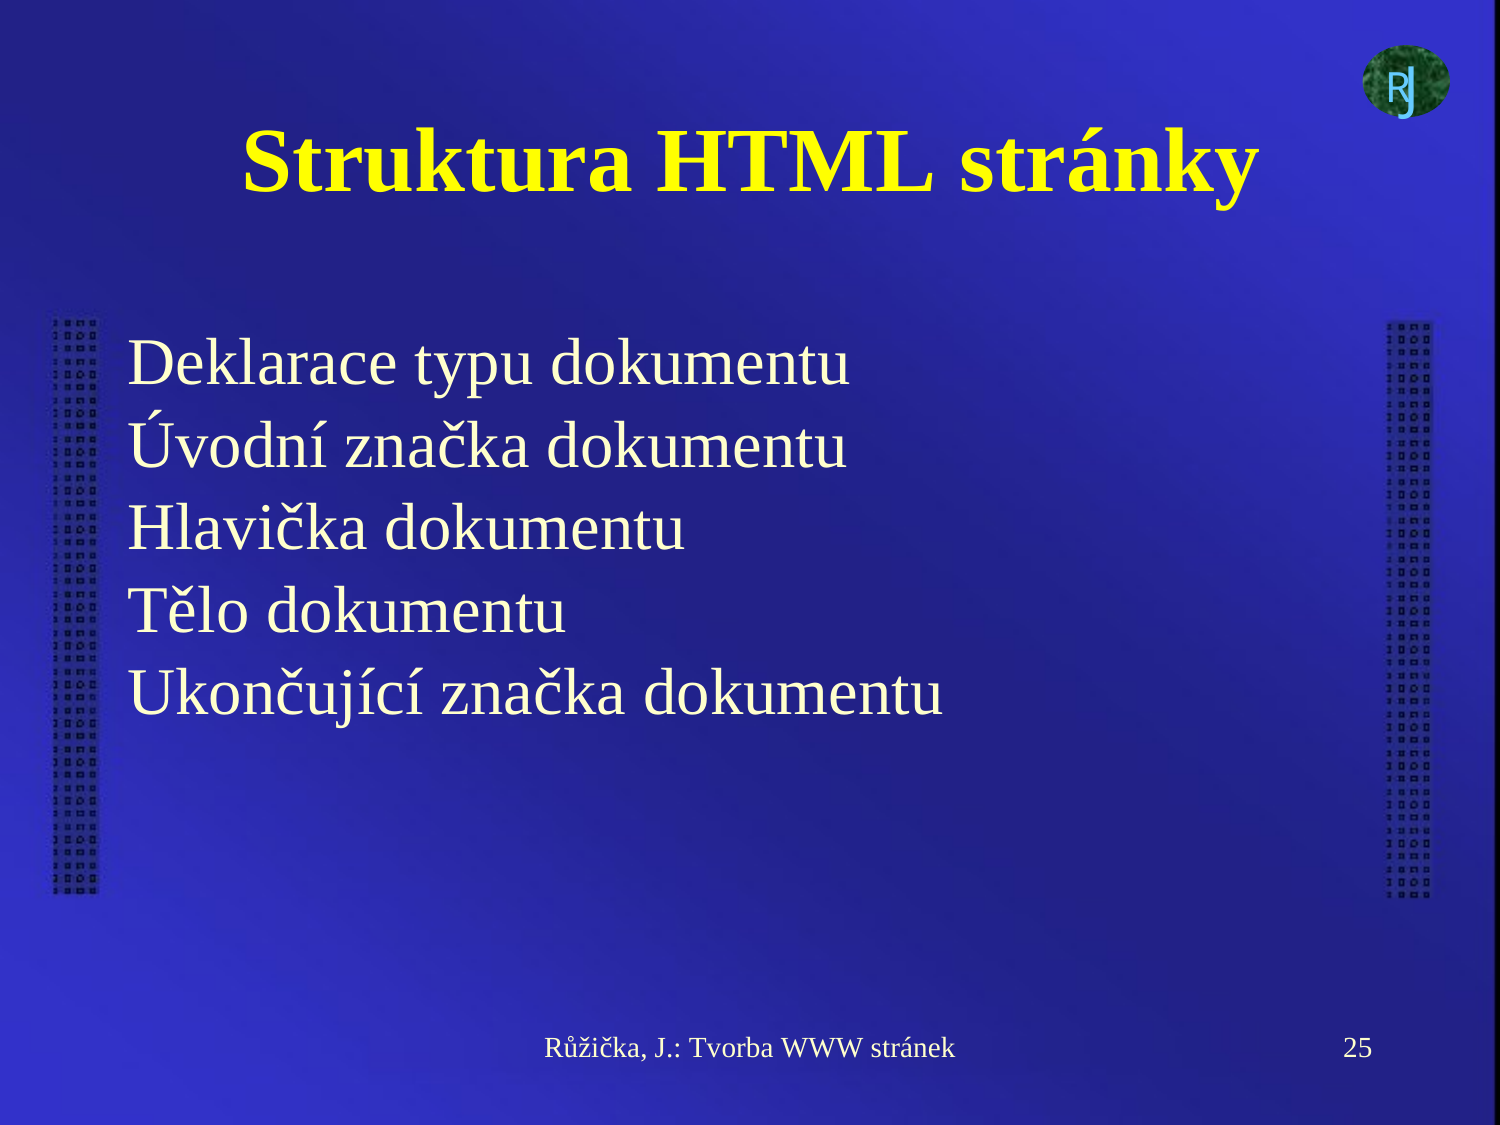

J
R
# Struktura HTML stránky
Deklarace typu dokumentu
Úvodní značka dokumentu
Hlavička dokumentu
Tělo dokumentu
Ukončující značka dokumentu
Růžička, J.: Tvorba WWW stránek